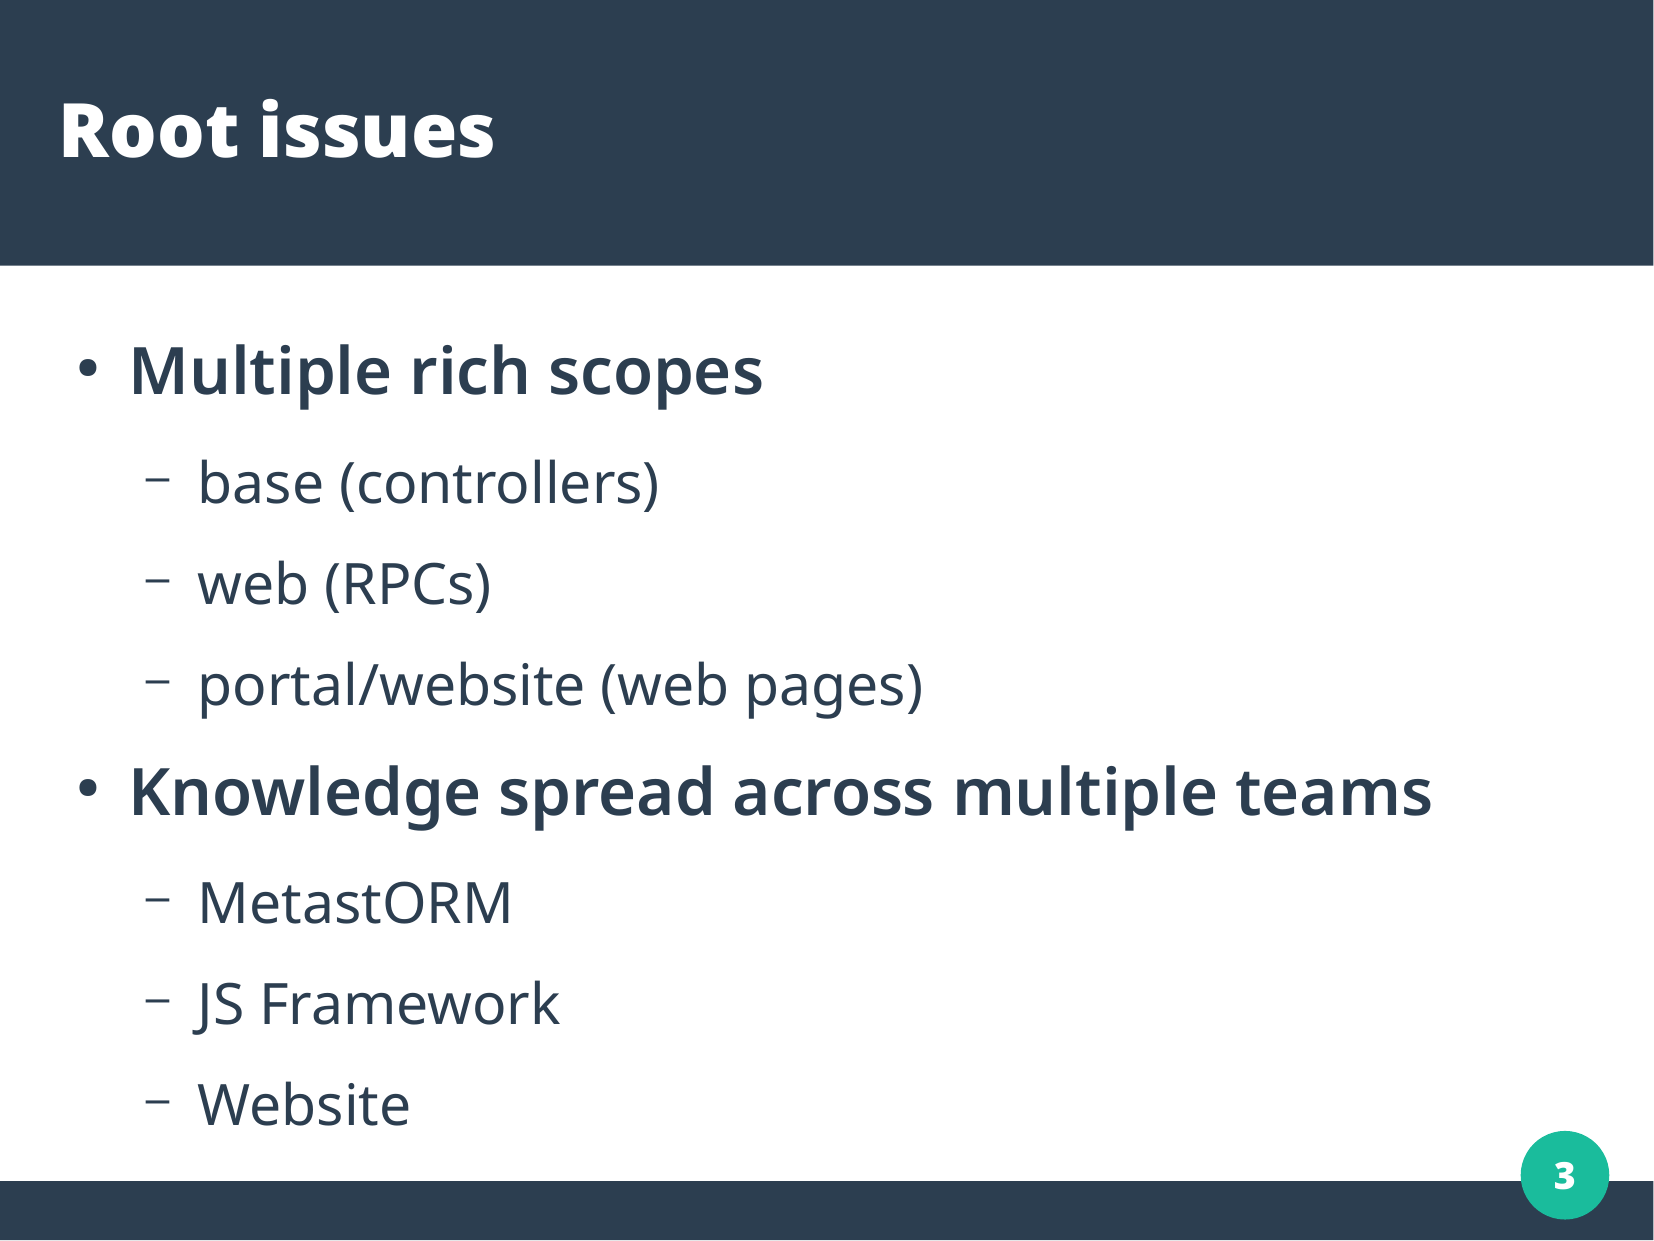

# Root issues
Multiple rich scopes
base (controllers)
web (RPCs)
portal/website (web pages)
Knowledge spread across multiple teams
MetastORM
JS Framework
Website
3